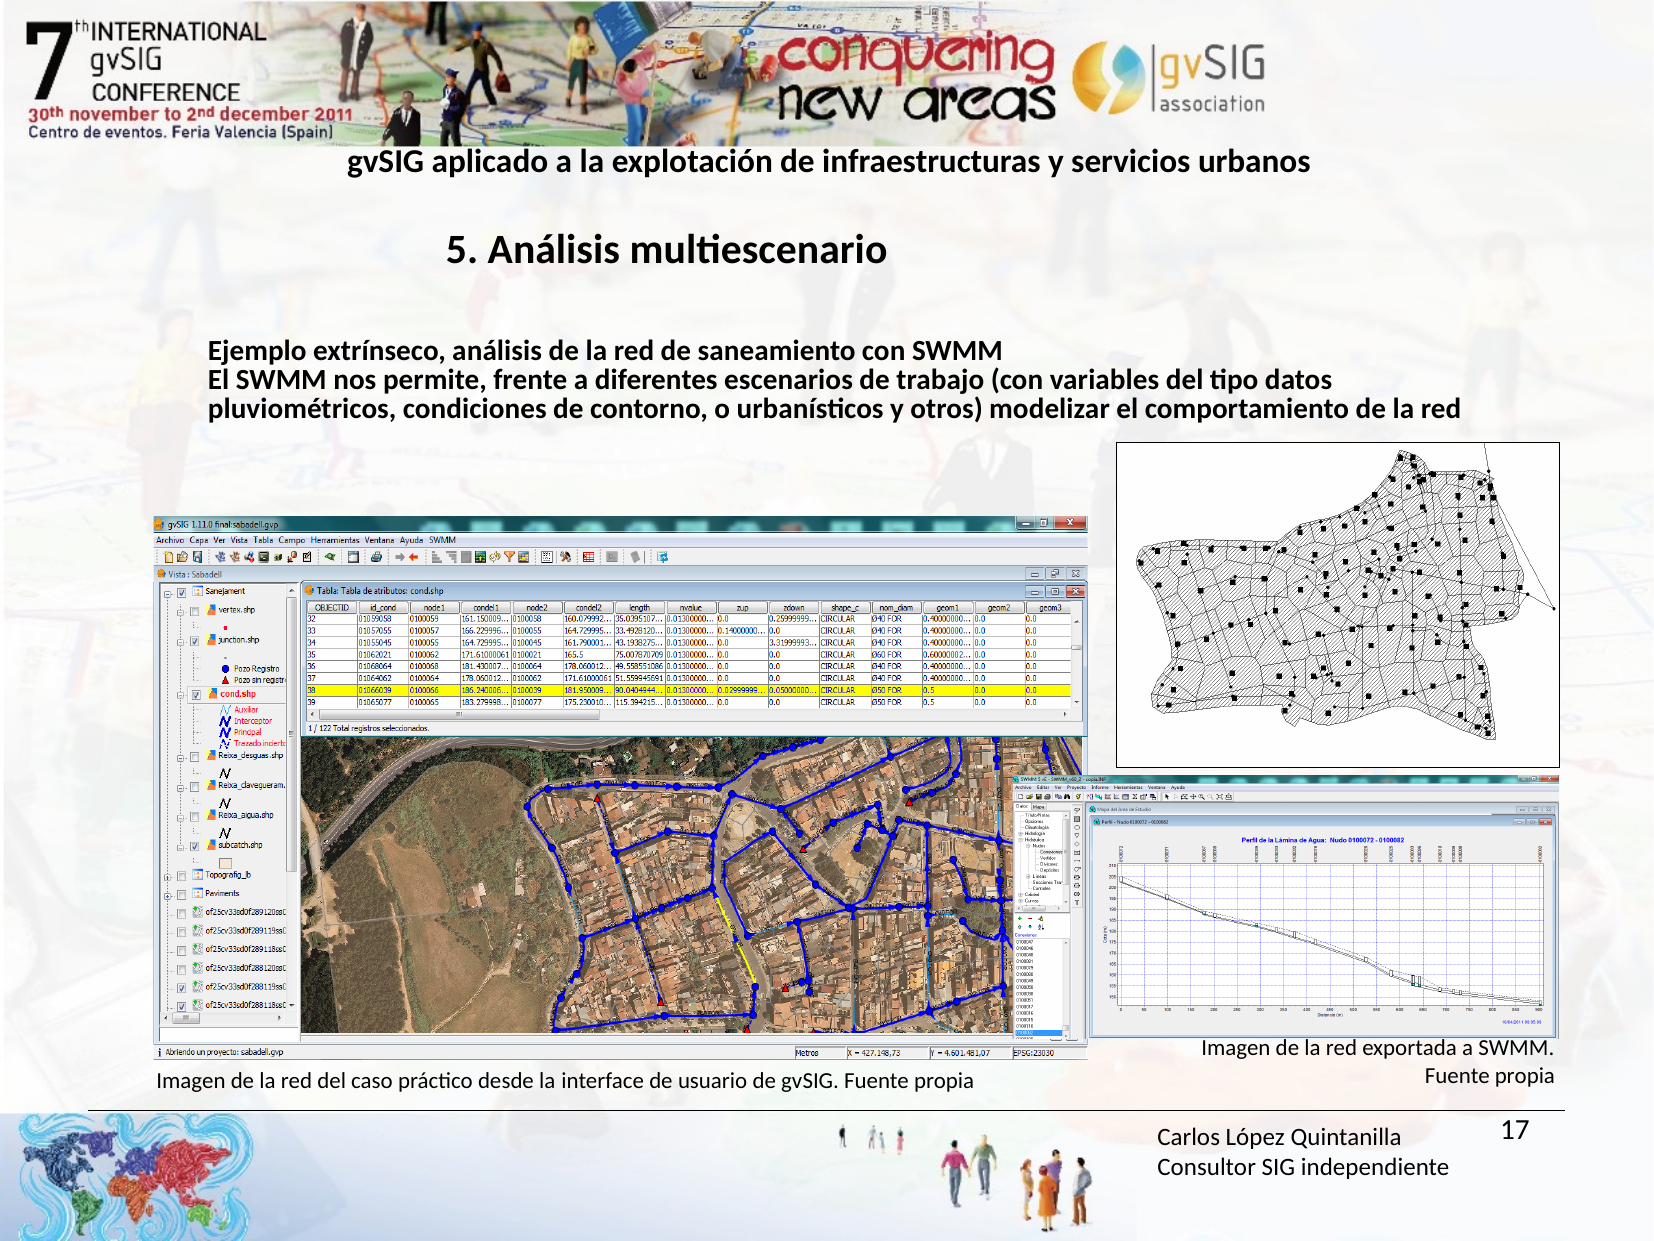

# gvSIG aplicado a la explotación de infraestructuras y servicios urbanos
5. Análisis multiescenario
Ejemplo extrínseco, análisis de la red de saneamiento con SWMM
El SWMM nos permite, frente a diferentes escenarios de trabajo (con variables del tipo datos
pluviométricos, condiciones de contorno, o urbanísticos y otros) modelizar el comportamiento de la red
Imagen de la red exportada a SWMM.
 Fuente propia
Imagen de la red del caso práctico desde la interface de usuario de gvSIG. Fuente propia
Carlos López Quintanilla
Consultor SIG independiente